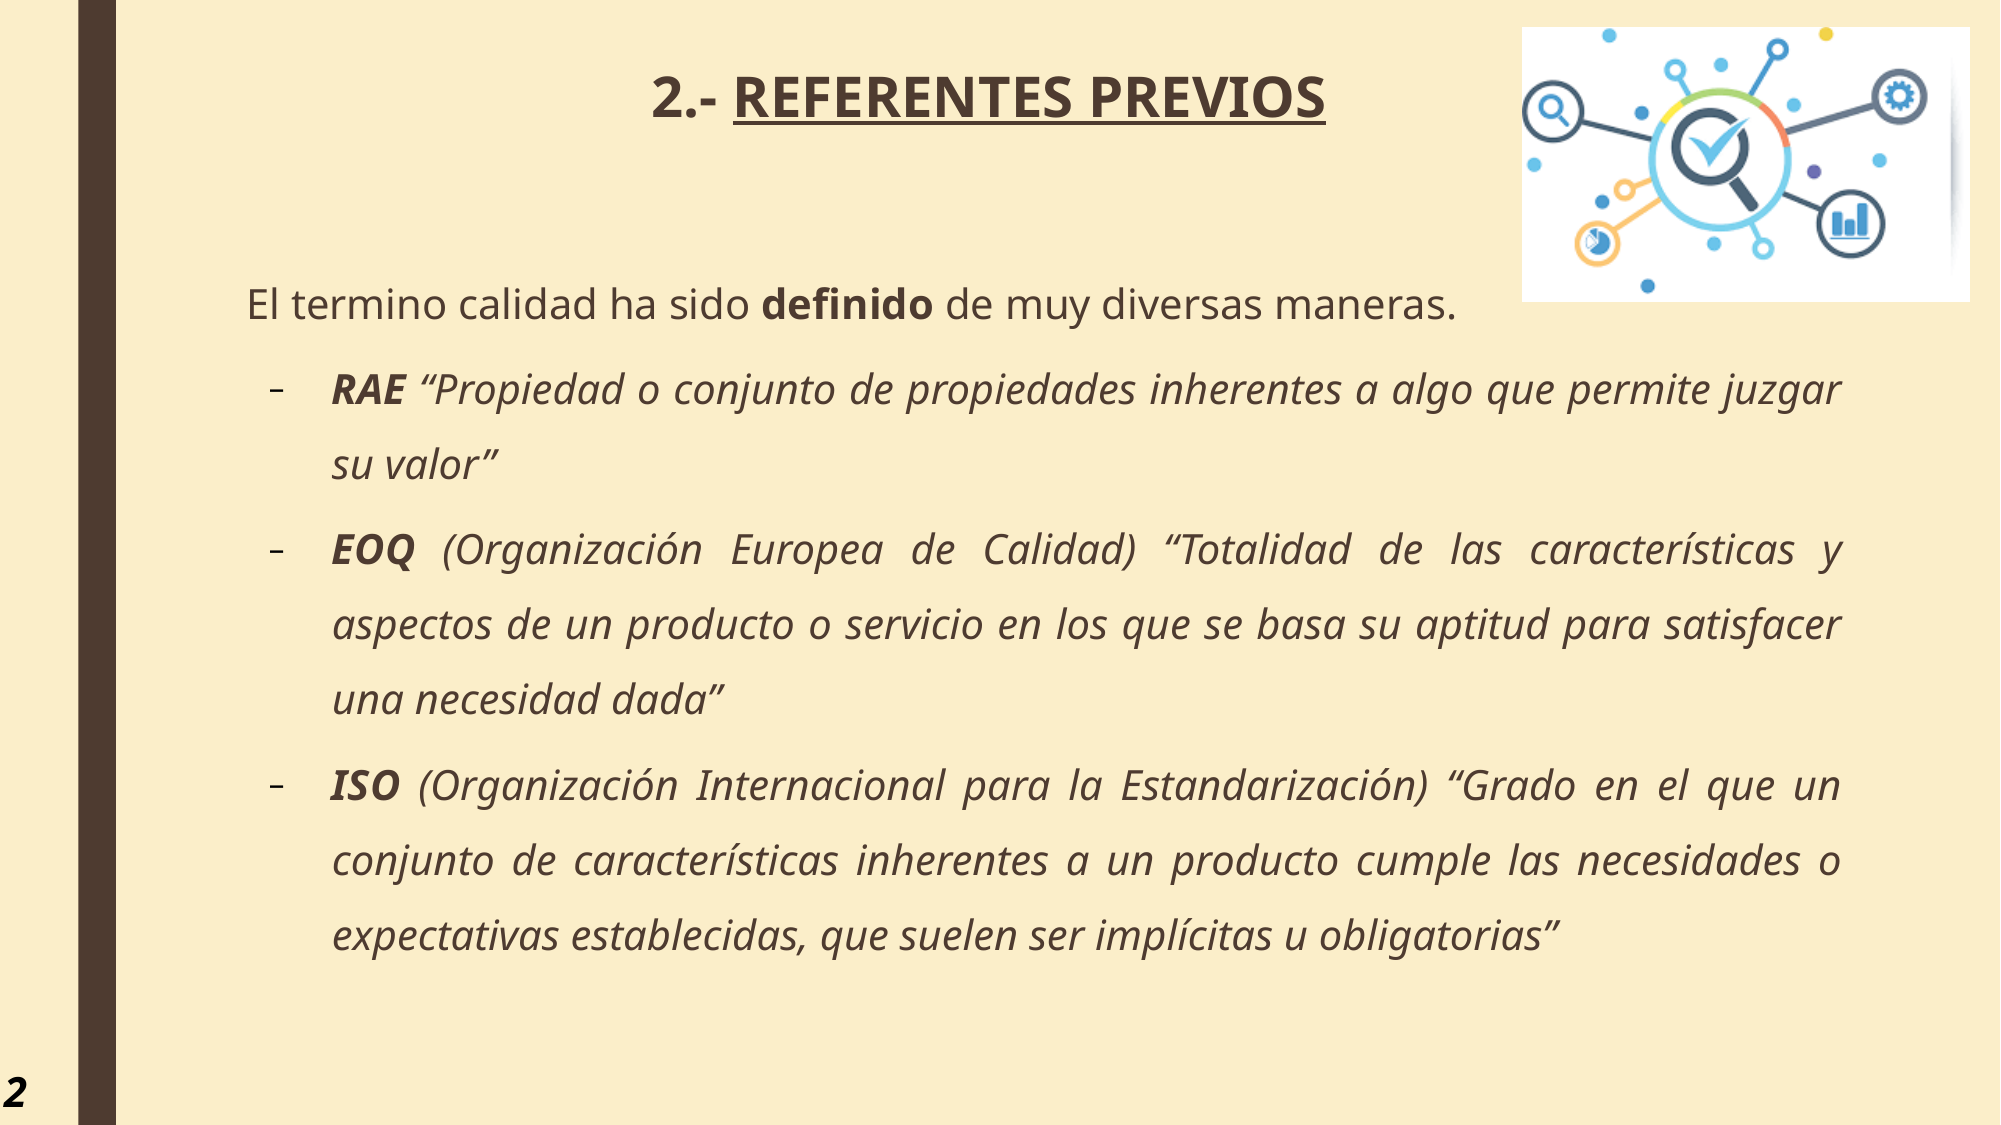

2.- REFERENTES PREVIOS
# El termino calidad ha sido definido de muy diversas maneras.
RAE “Propiedad o conjunto de propiedades inherentes a algo que permite juzgar su valor”
EOQ (Organización Europea de Calidad) “Totalidad de las características y aspectos de un producto o servicio en los que se basa su aptitud para satisfacer una necesidad dada”
ISO (Organización Internacional para la Estandarización) “Grado en el que un conjunto de características inherentes a un producto cumple las necesidades o expectativas establecidas, que suelen ser implícitas u obligatorias”
2